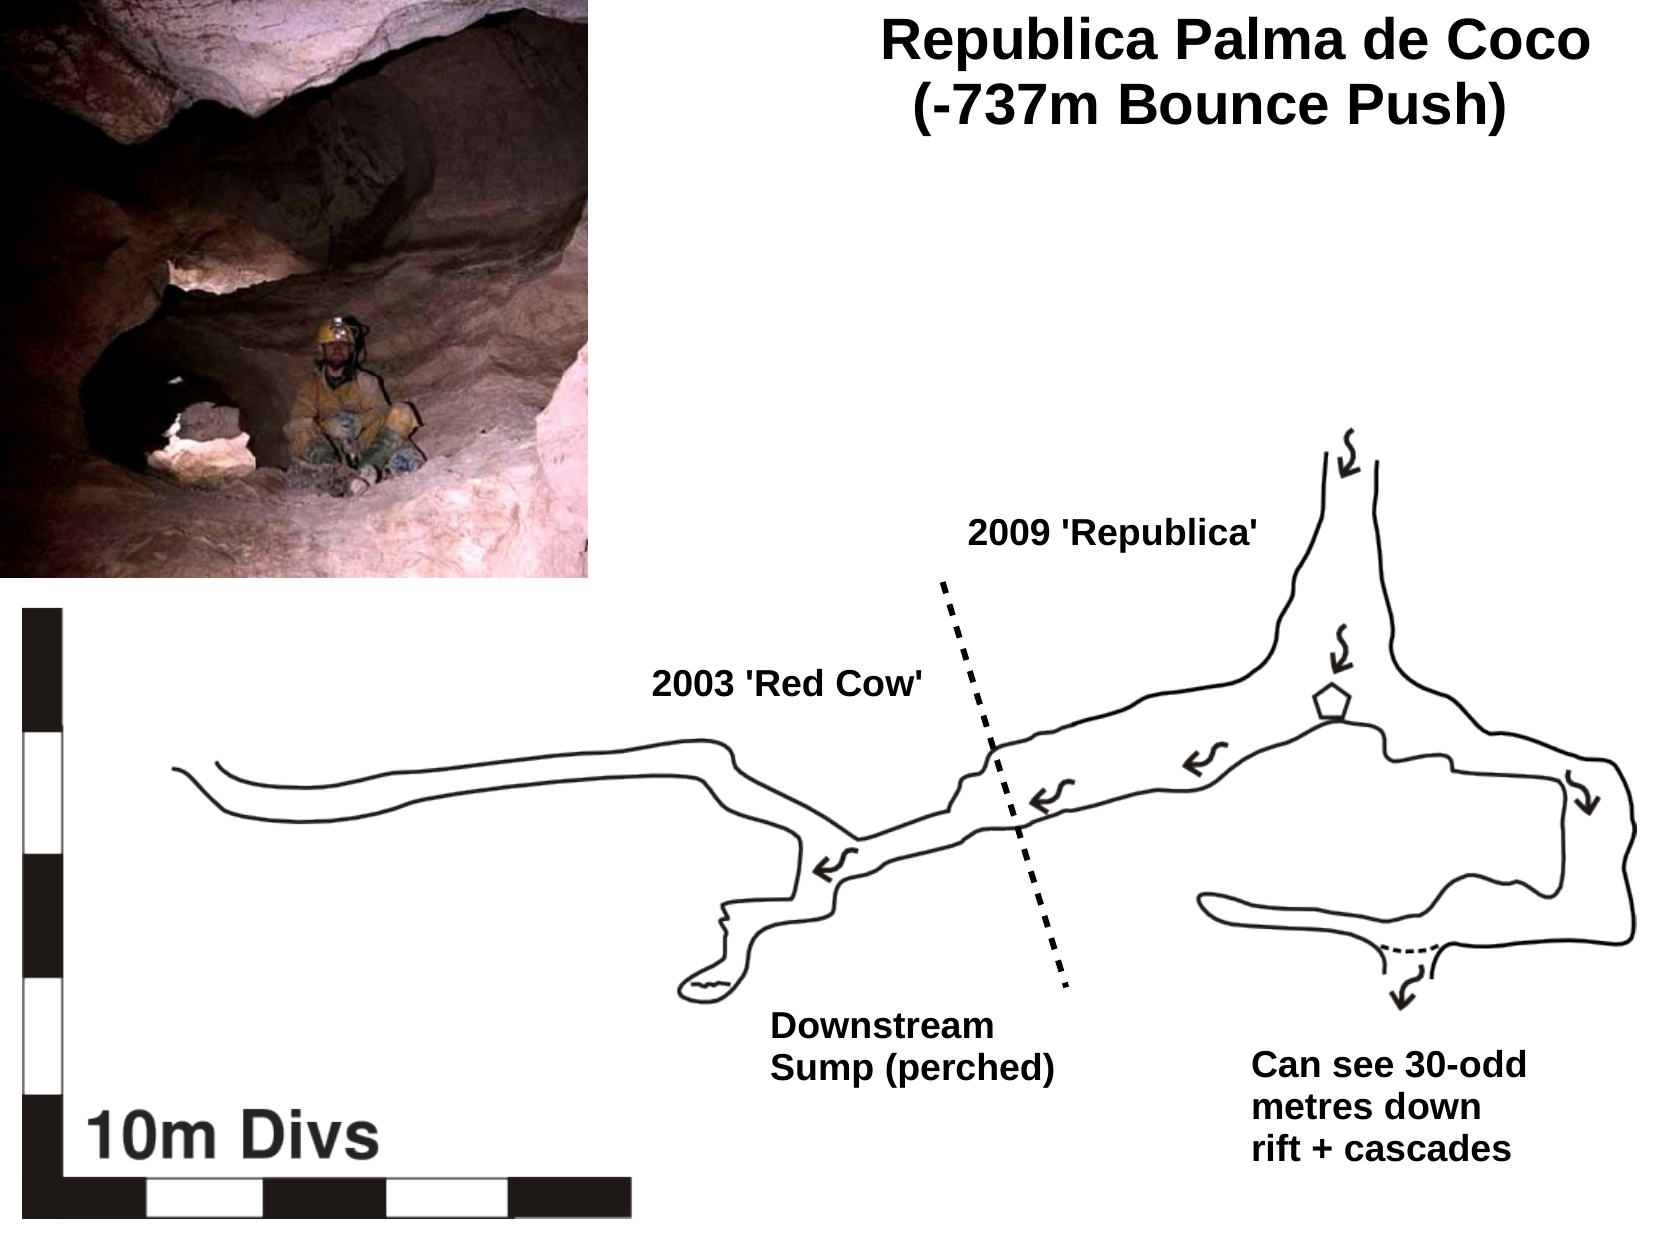

Republica Palma de Coco
 (-737m Bounce Push)
2009 'Republica'
2003 'Red Cow'
Downstream Sump (perched)
Can see 30-odd metres down rift + cascades